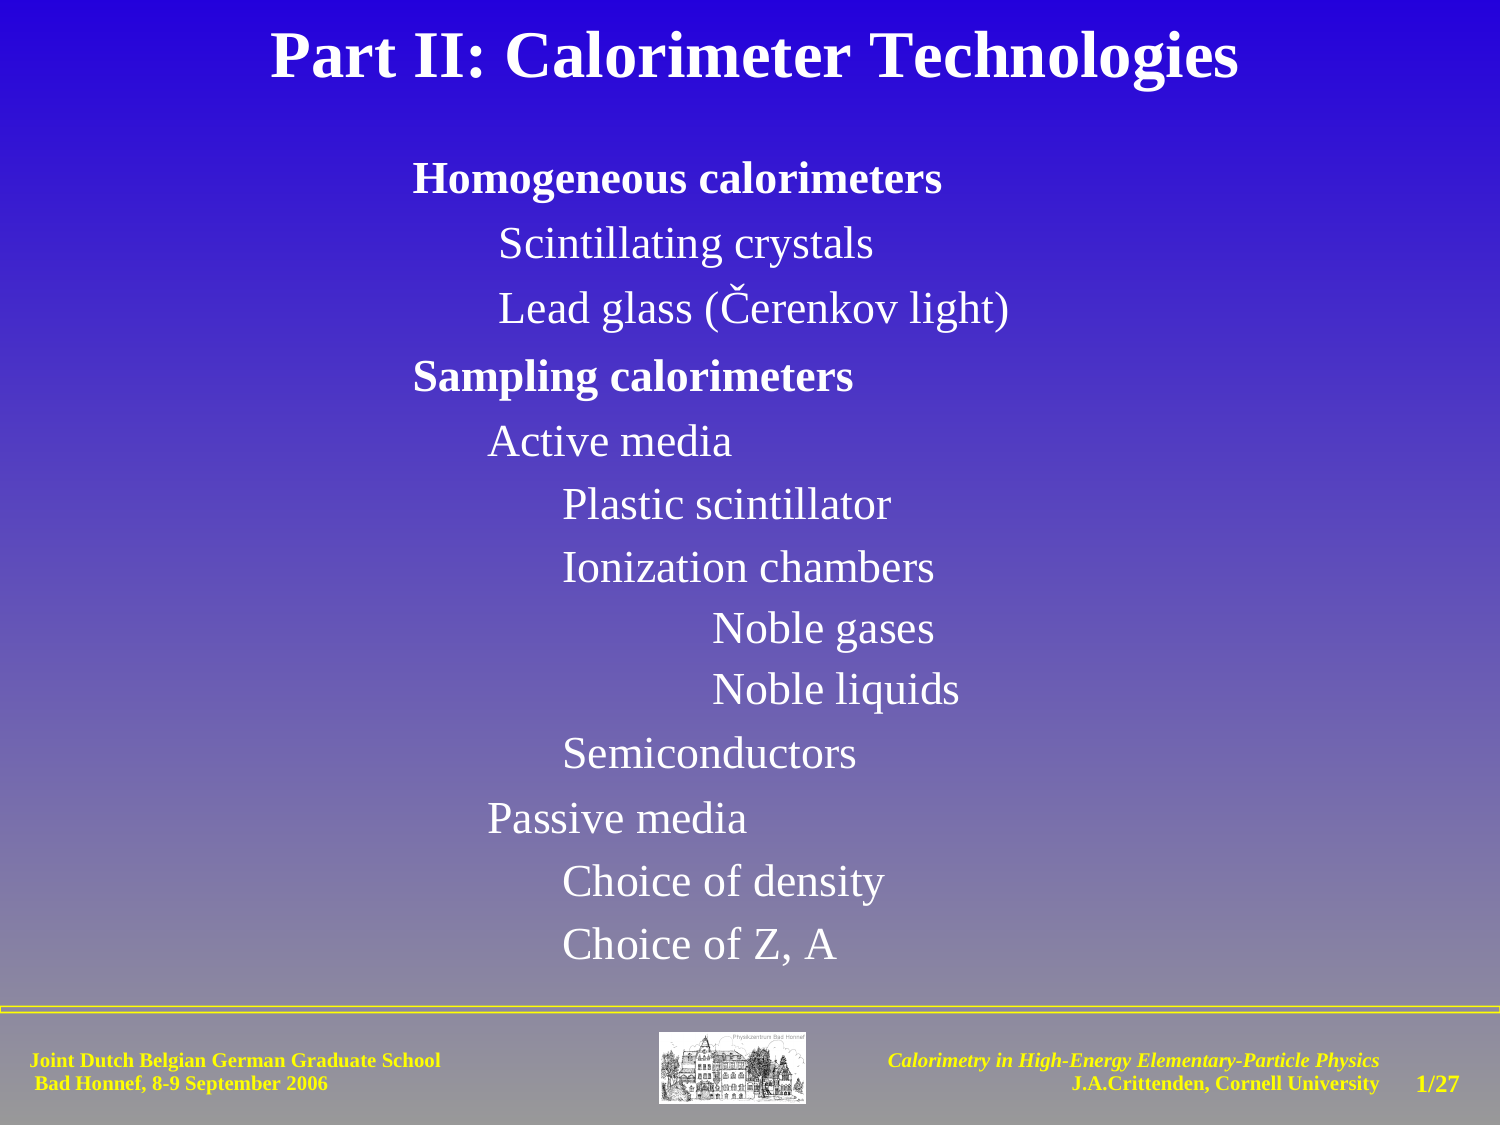

# Part II: Calorimeter Technologies
Homogeneous calorimeters
 Scintillating crystals
 Lead glass (Čerenkov light)
Sampling calorimeters
Active media
Plastic scintillator
Ionization chambers
Noble gases
Noble liquids
Semiconductors
Passive media
Choice of density
Choice of Z, A